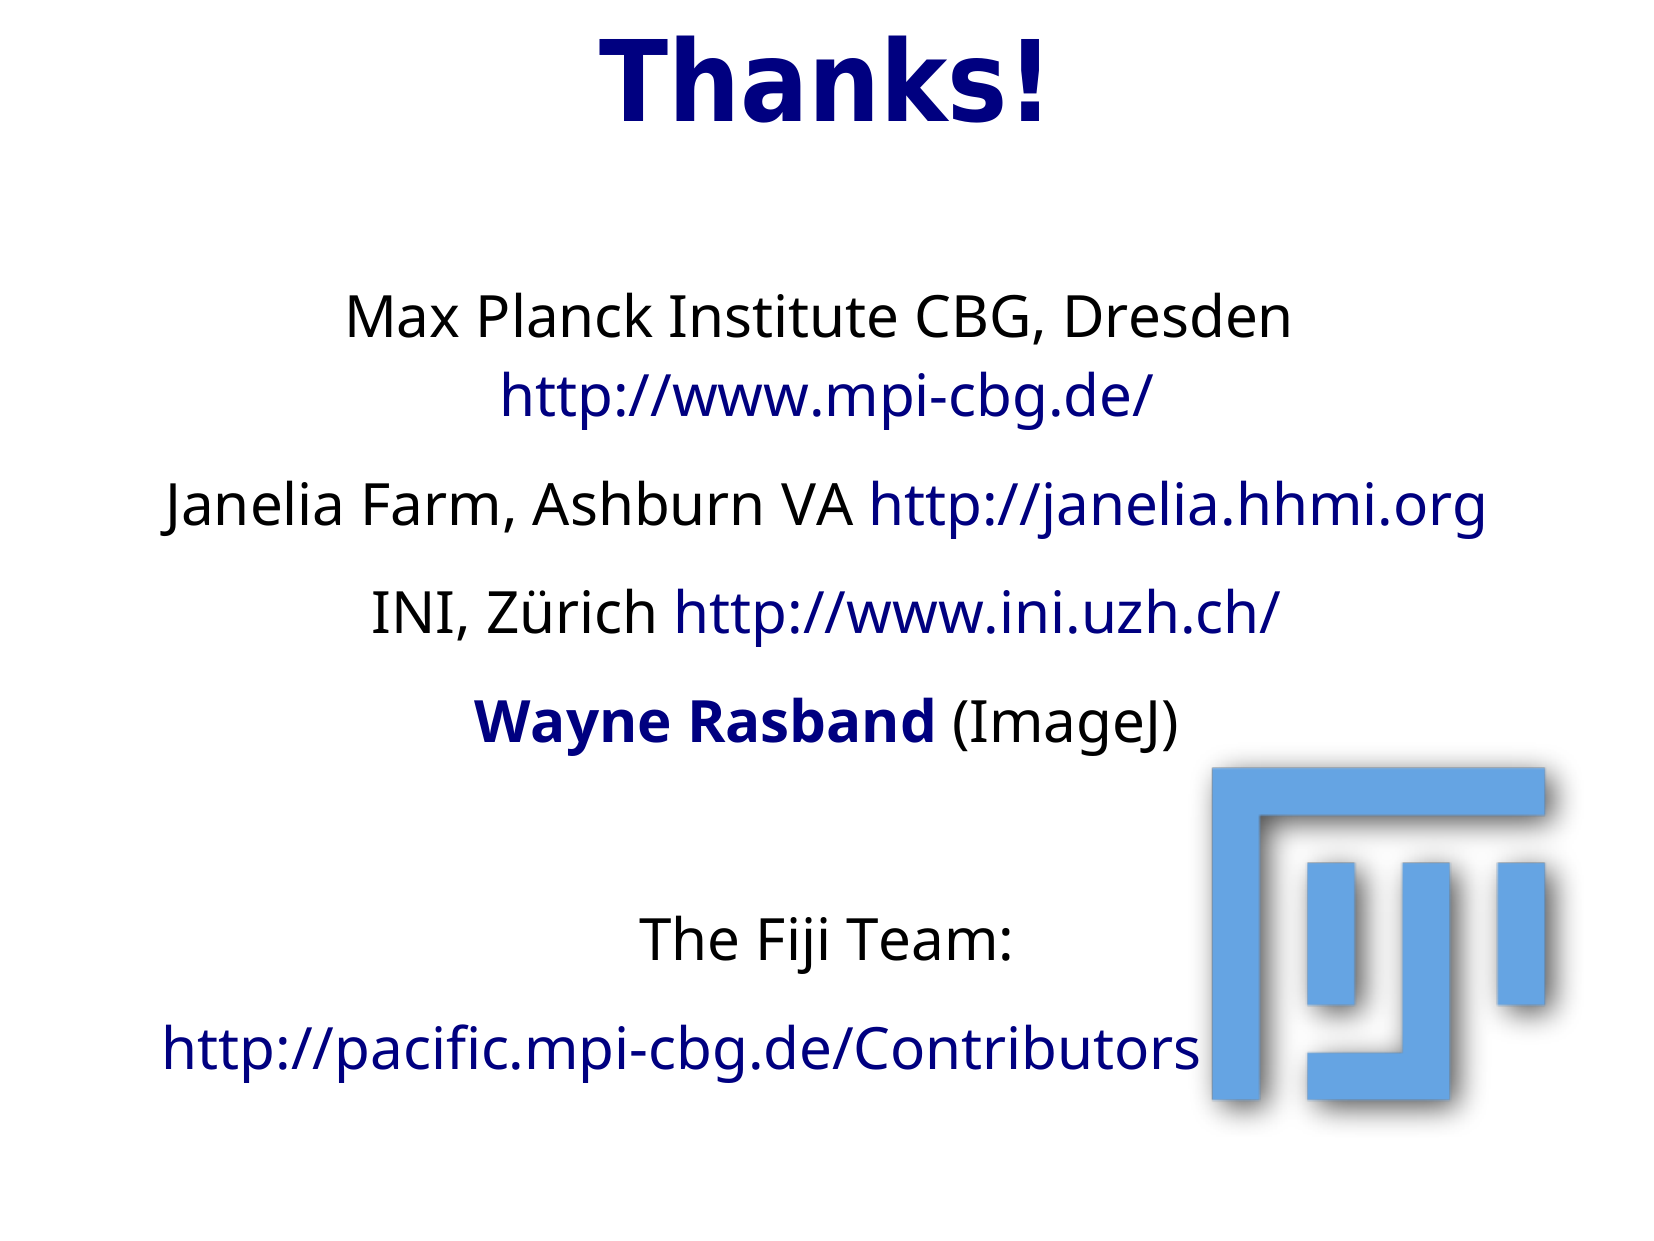

# Thanks!
Max Planck Institute CBG, Dresden http://www.mpi-cbg.de/
Janelia Farm, Ashburn VA http://janelia.hhmi.org
INI, Zürich http://www.ini.uzh.ch/
Wayne Rasband (ImageJ)
The Fiji Team:
http://pacific.mpi-cbg.de/Contributors